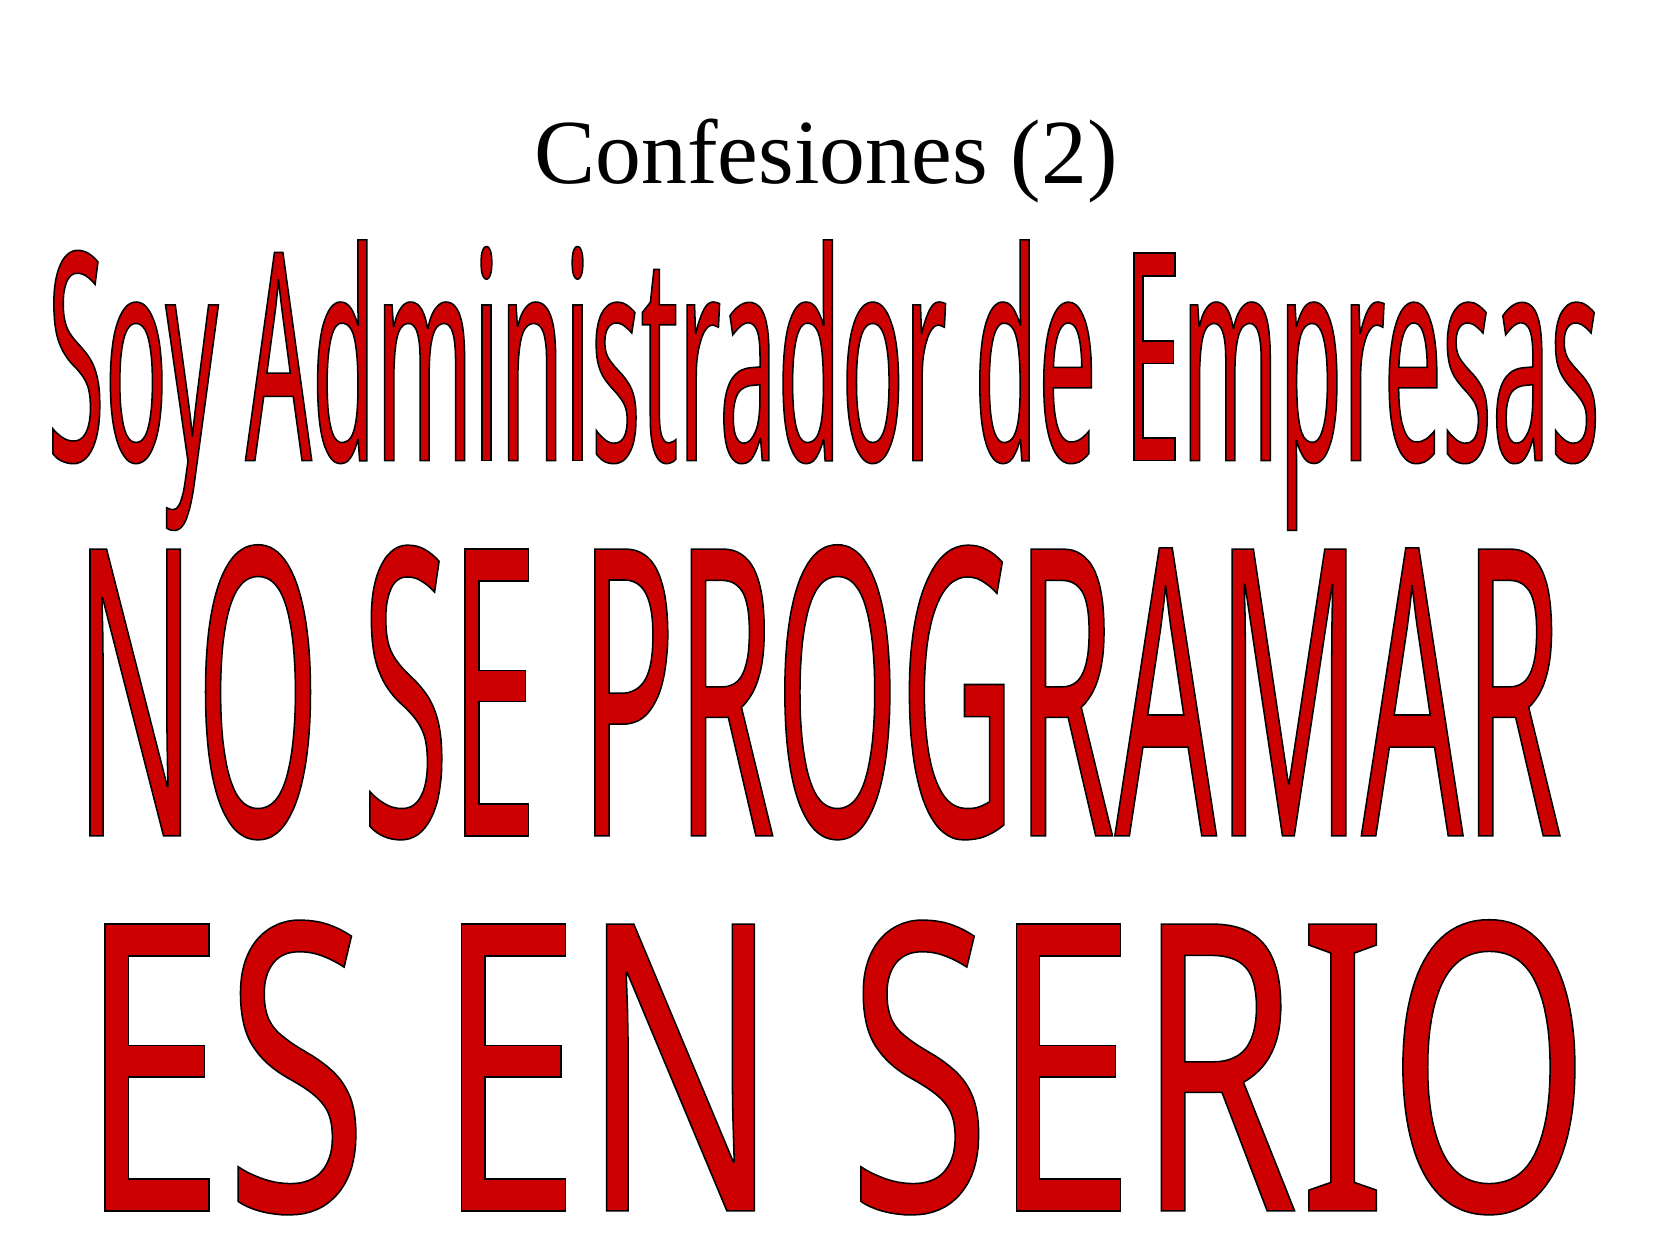

# Confesiones (2)
Soy Administrador de Empresas
NO SE PROGRAMAR
ES EN SERIO